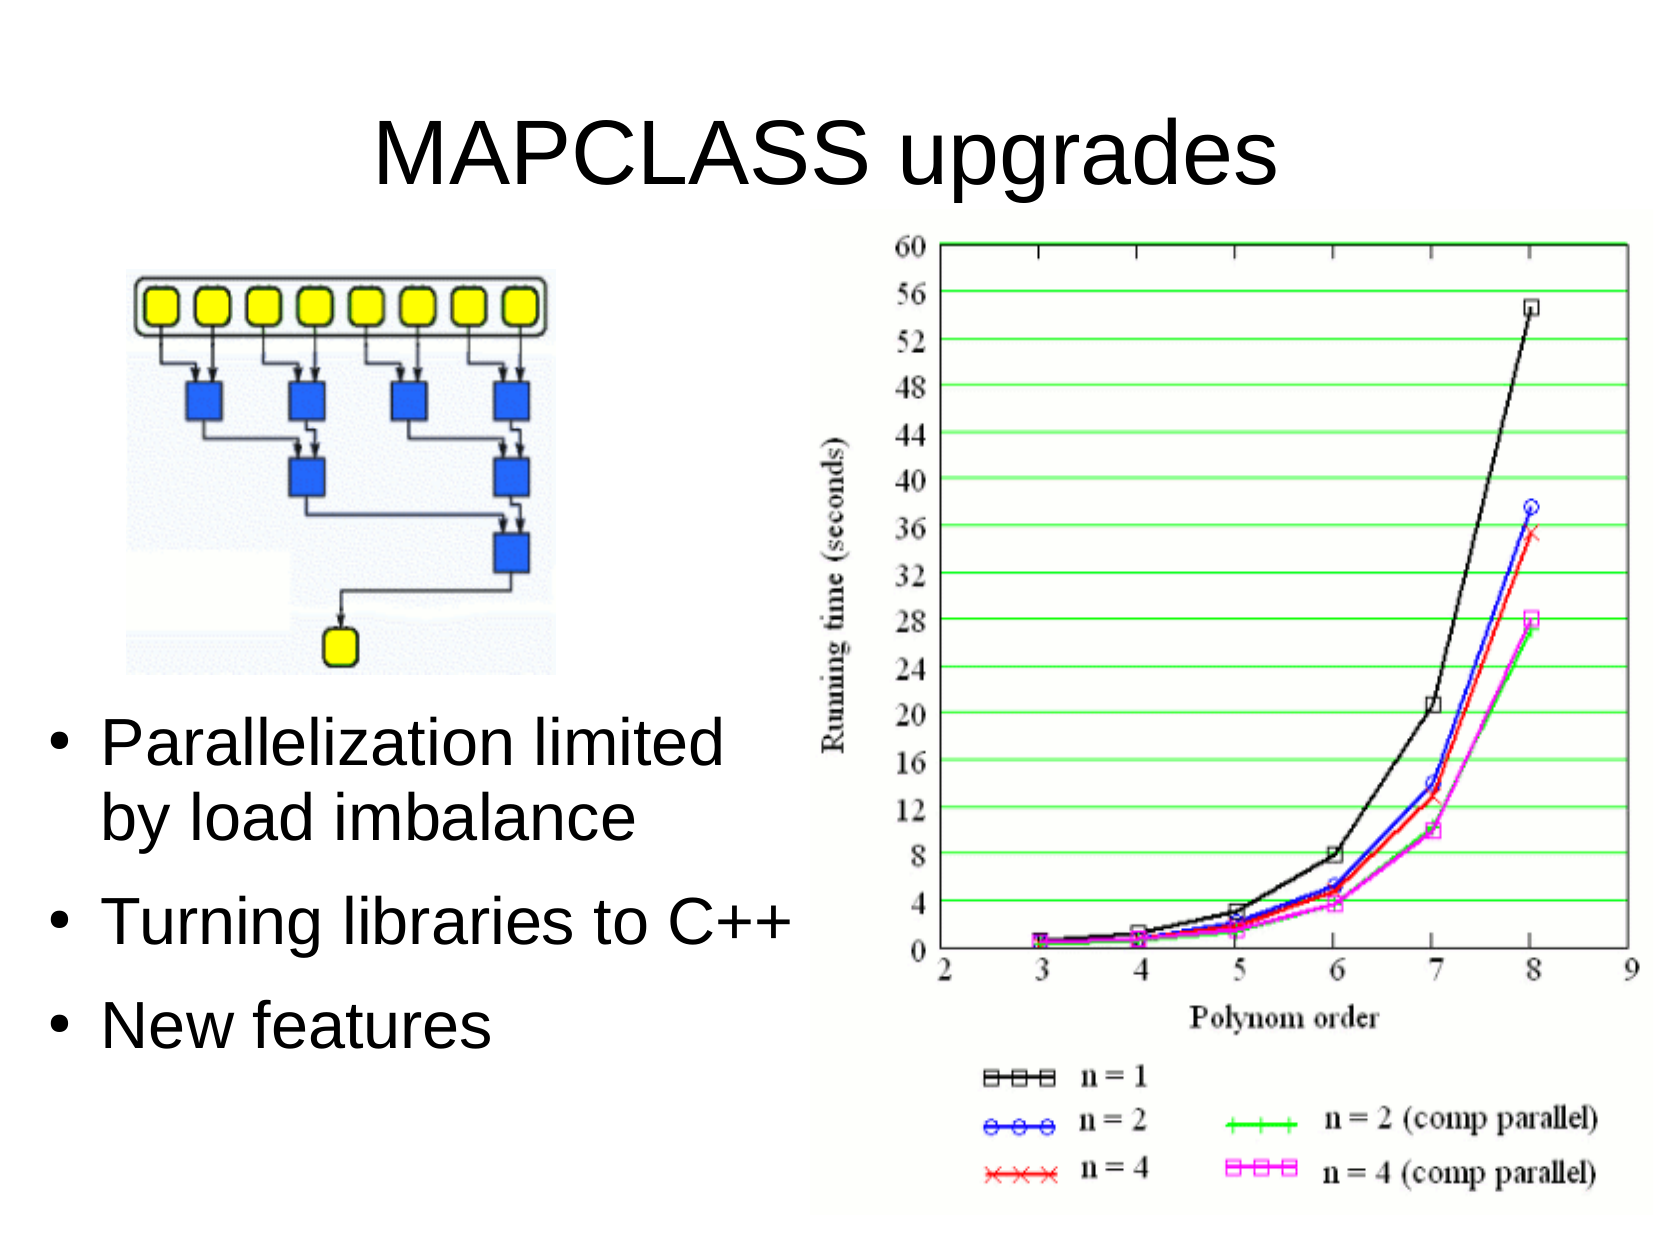

# MAPCLASS upgrades
Parallelization limited by load imbalance
Turning libraries to C++
New features